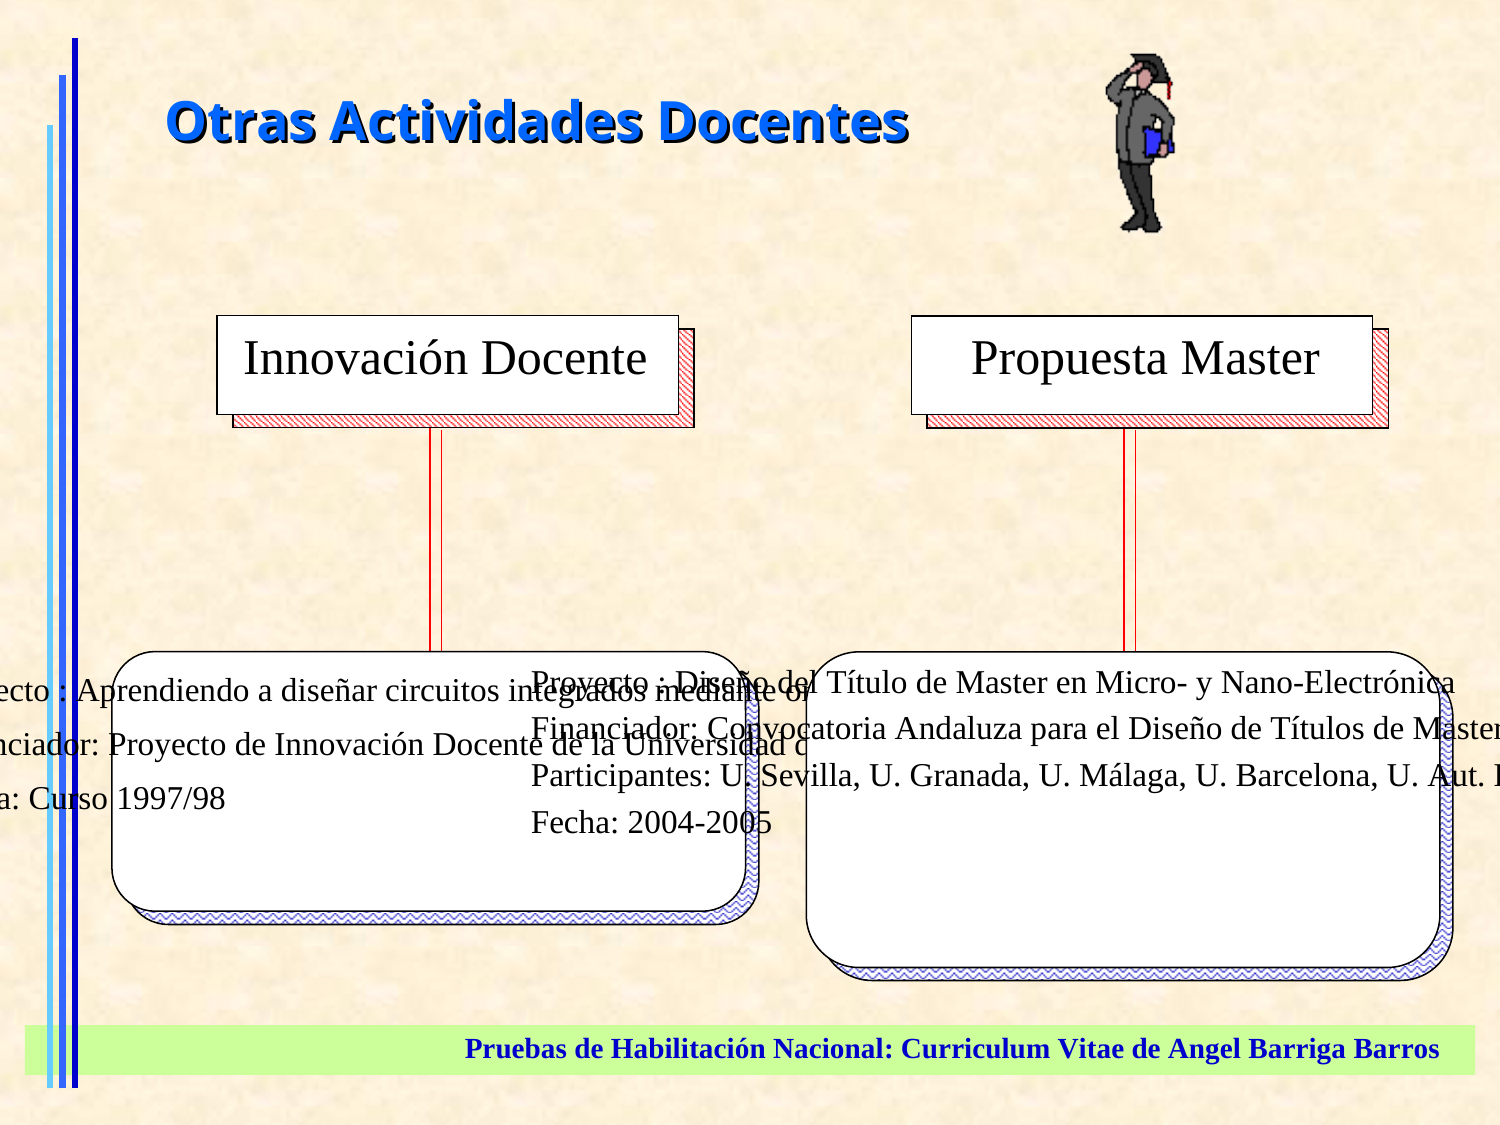

Otras Actividades Docentes
Innovación Docente
Proyecto : Aprendiendo a diseñar circuitos integrados mediante ordenador
Financiador: Proyecto de Innovación Docente de la Universidad de Sevilla
Fecha: Curso 1997/98
Propuesta Master
Proyecto : Diseño del Título de Master en Micro- y Nano-Electrónica
Financiador: Convocatoria Andaluza para el Diseño de Títulos de Masters Oficiales
Participantes: U. Sevilla, U. Granada, U. Málaga, U. Barcelona, U. Aut. Barcelona, IMSE
Fecha: 2004-2005